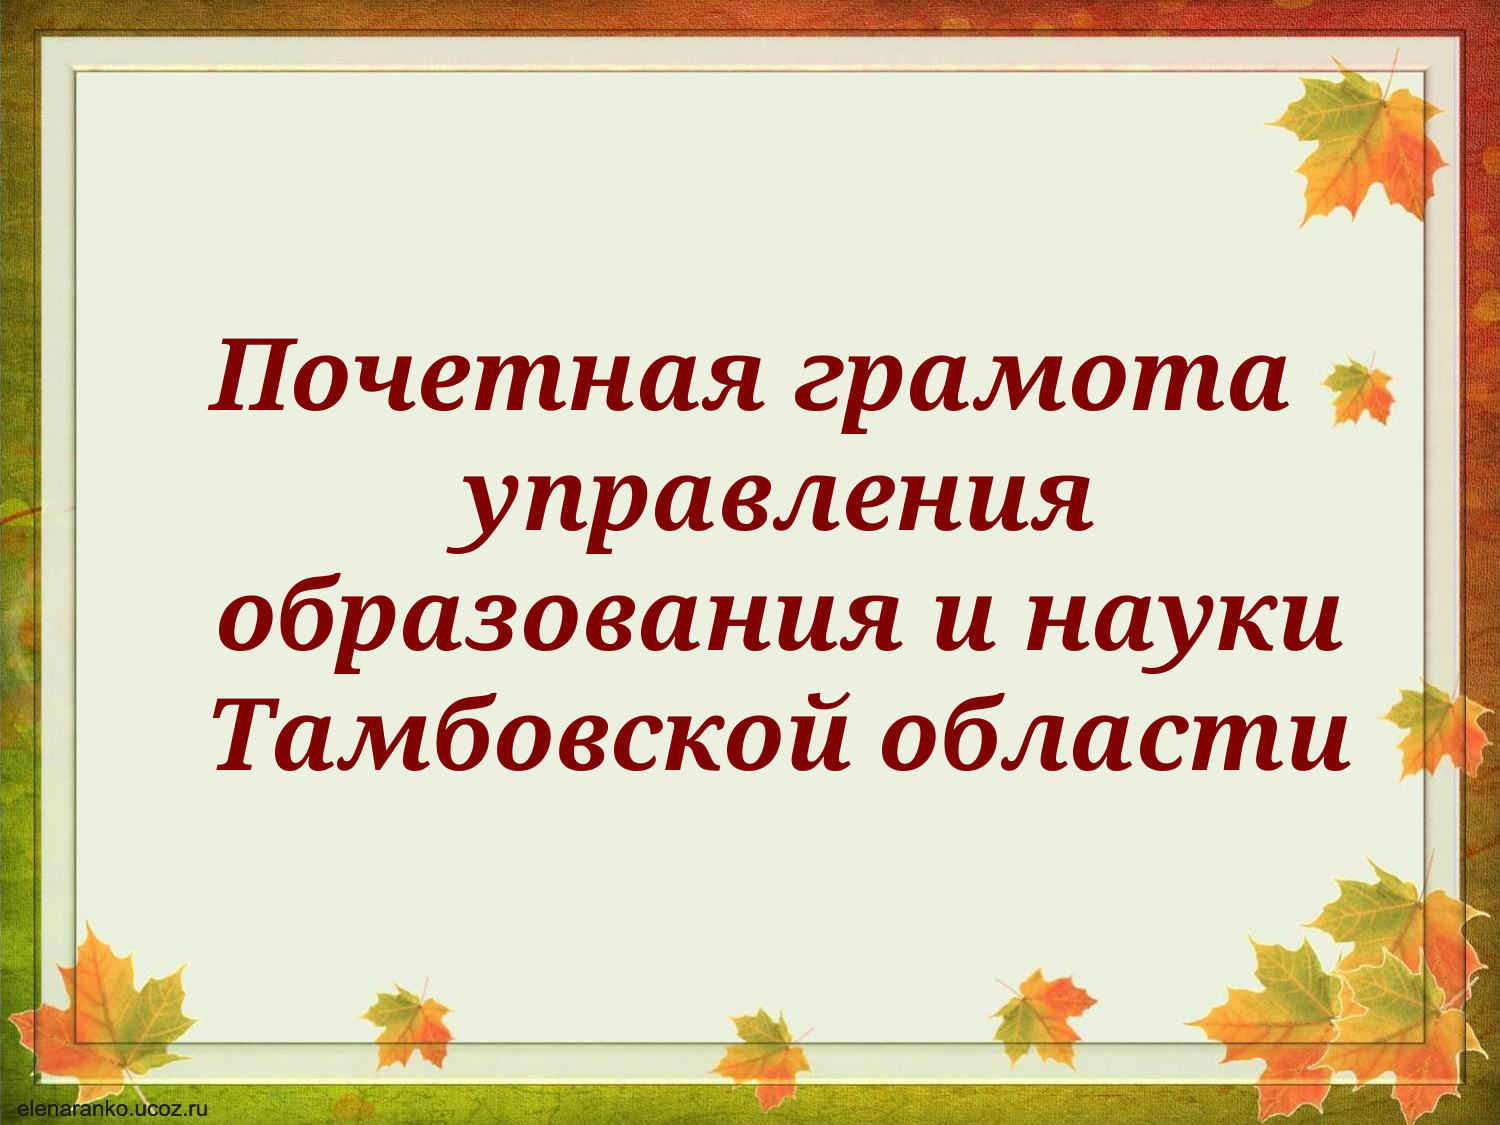

#
Почетная грамота управления образования и науки Тамбовской области